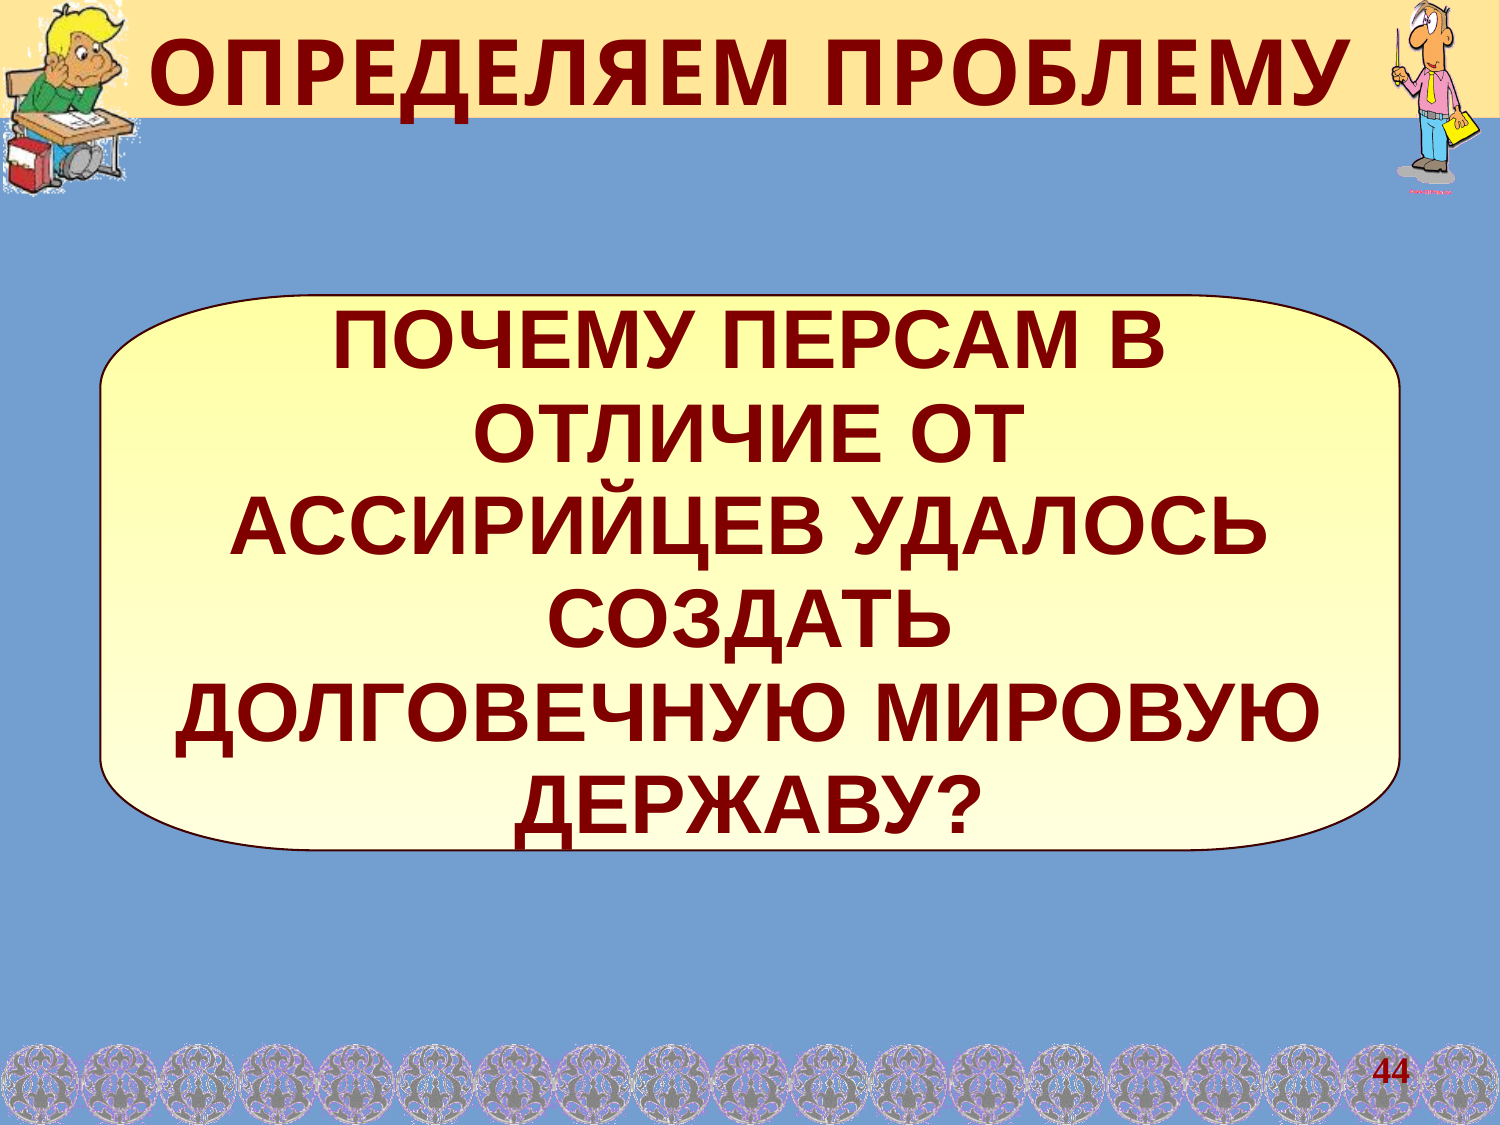

# ОПРЕДЕЛЯЕМ ПРОБЛЕМУ
ПОЧЕМУ ПЕРСАМ В ОТЛИЧИЕ ОТ АССИРИЙЦЕВ УДАЛОСЬ СОЗДАТЬ
ДОЛГОВЕЧНУЮ МИРОВУЮ ДЕРЖАВУ?